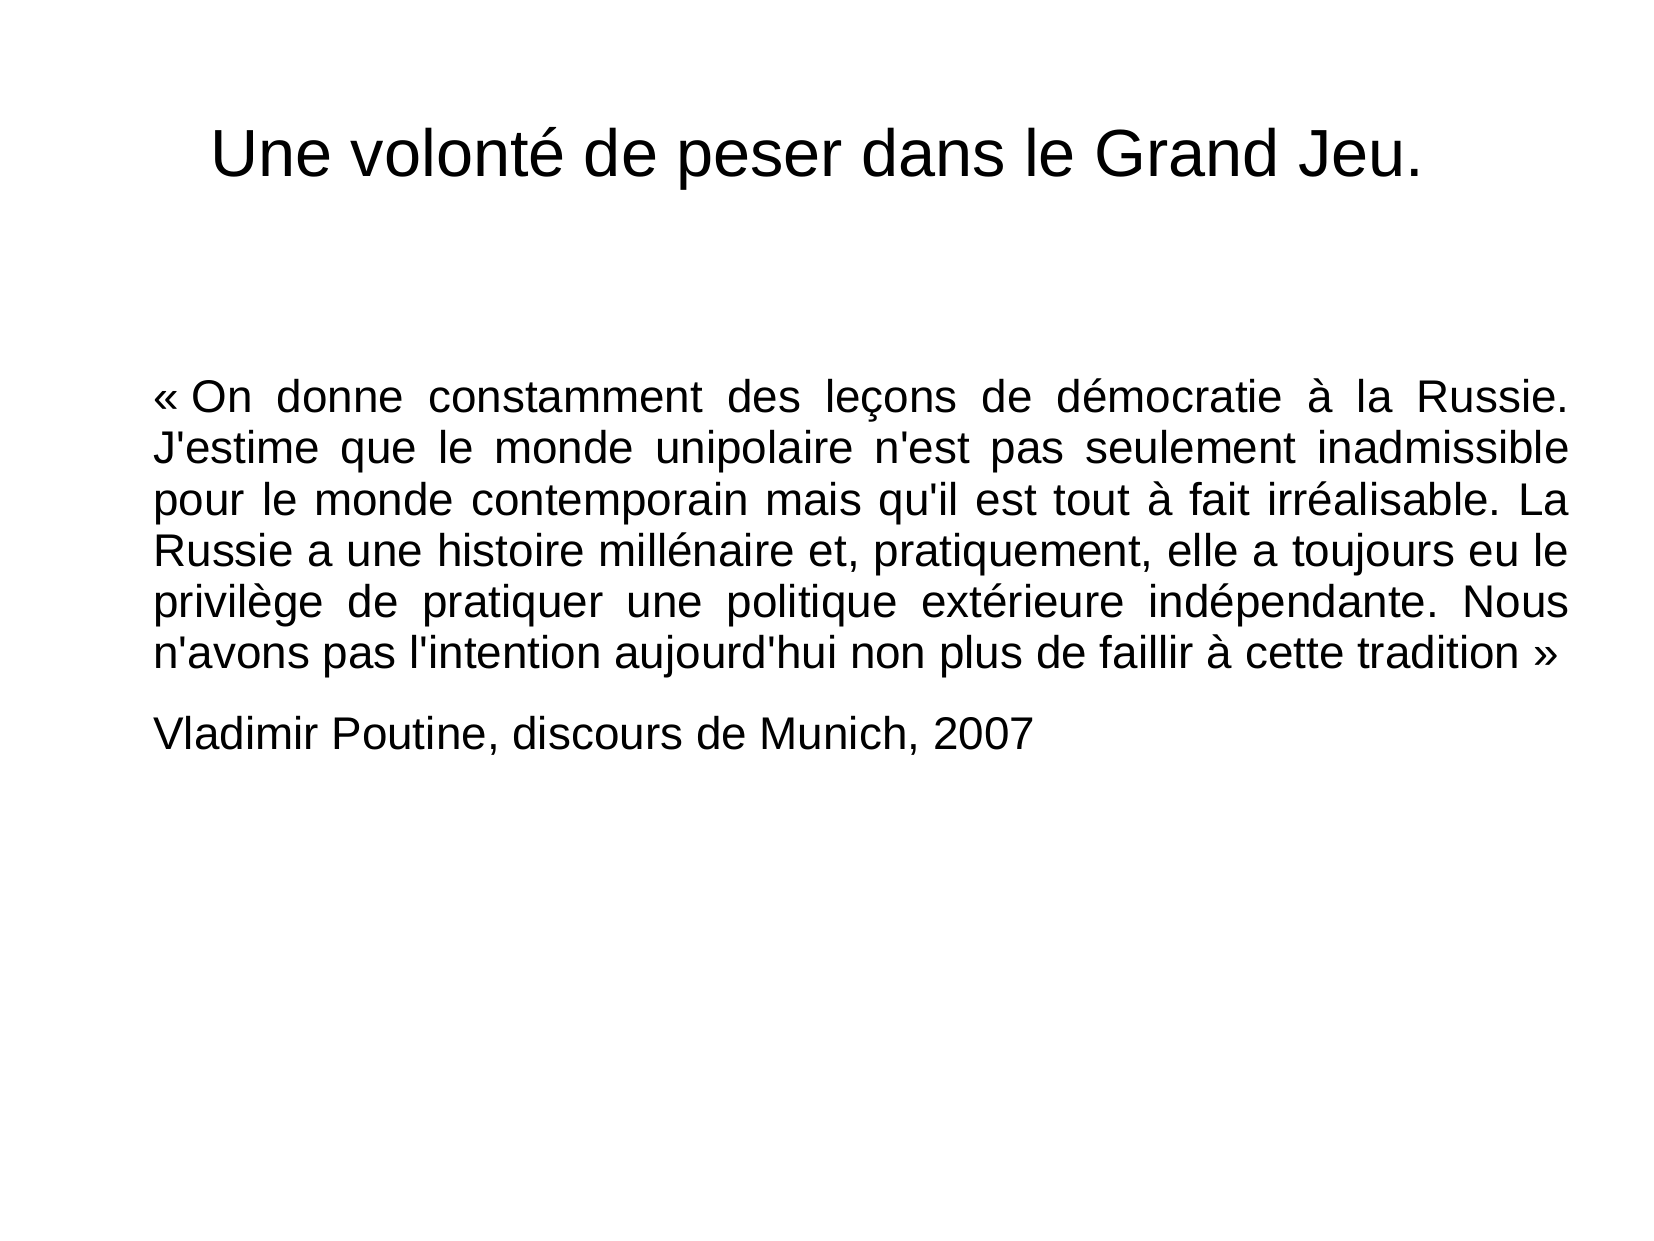

# Une volonté de peser dans le Grand Jeu.
« On donne constamment des leçons de démocratie à la Russie. J'estime que le monde unipolaire n'est pas seulement inadmissible pour le monde contemporain mais qu'il est tout à fait irréalisable. La Russie a une histoire millénaire et, pratiquement, elle a toujours eu le privilège de pratiquer une politique extérieure indépendante. Nous n'avons pas l'intention aujourd'hui non plus de faillir à cette tradition »
Vladimir Poutine, discours de Munich, 2007